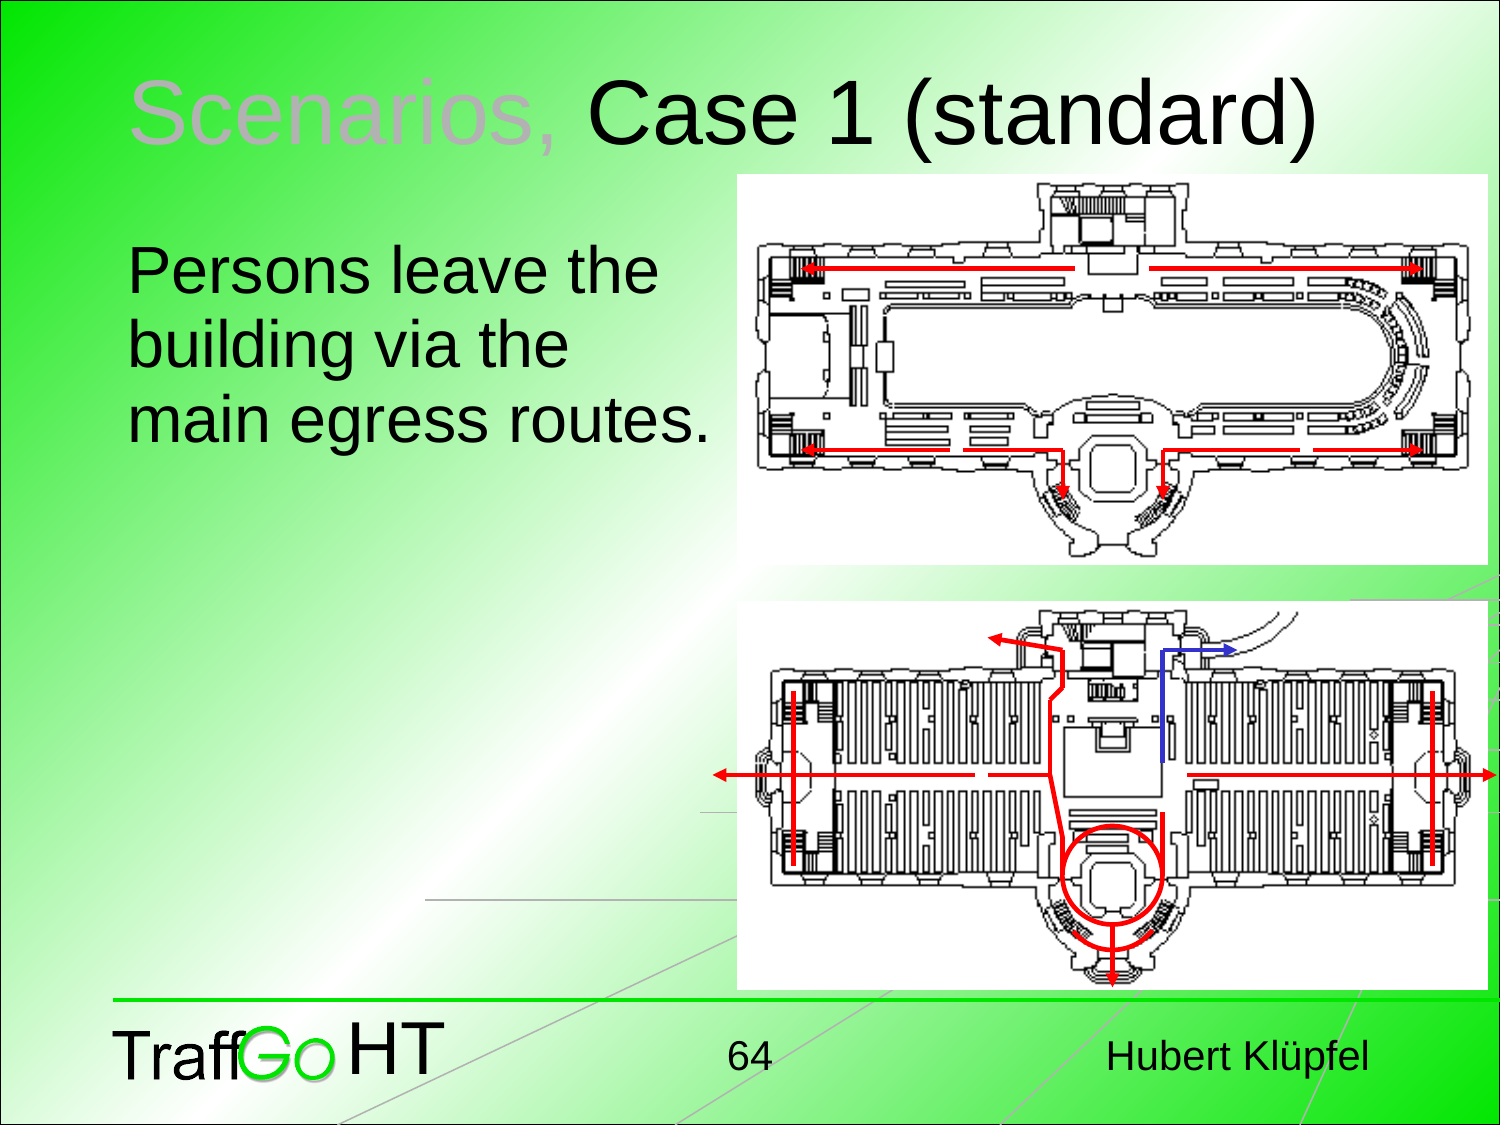

# Scenarios, Case 1 (standard)
Persons leave the building via the main egress routes.